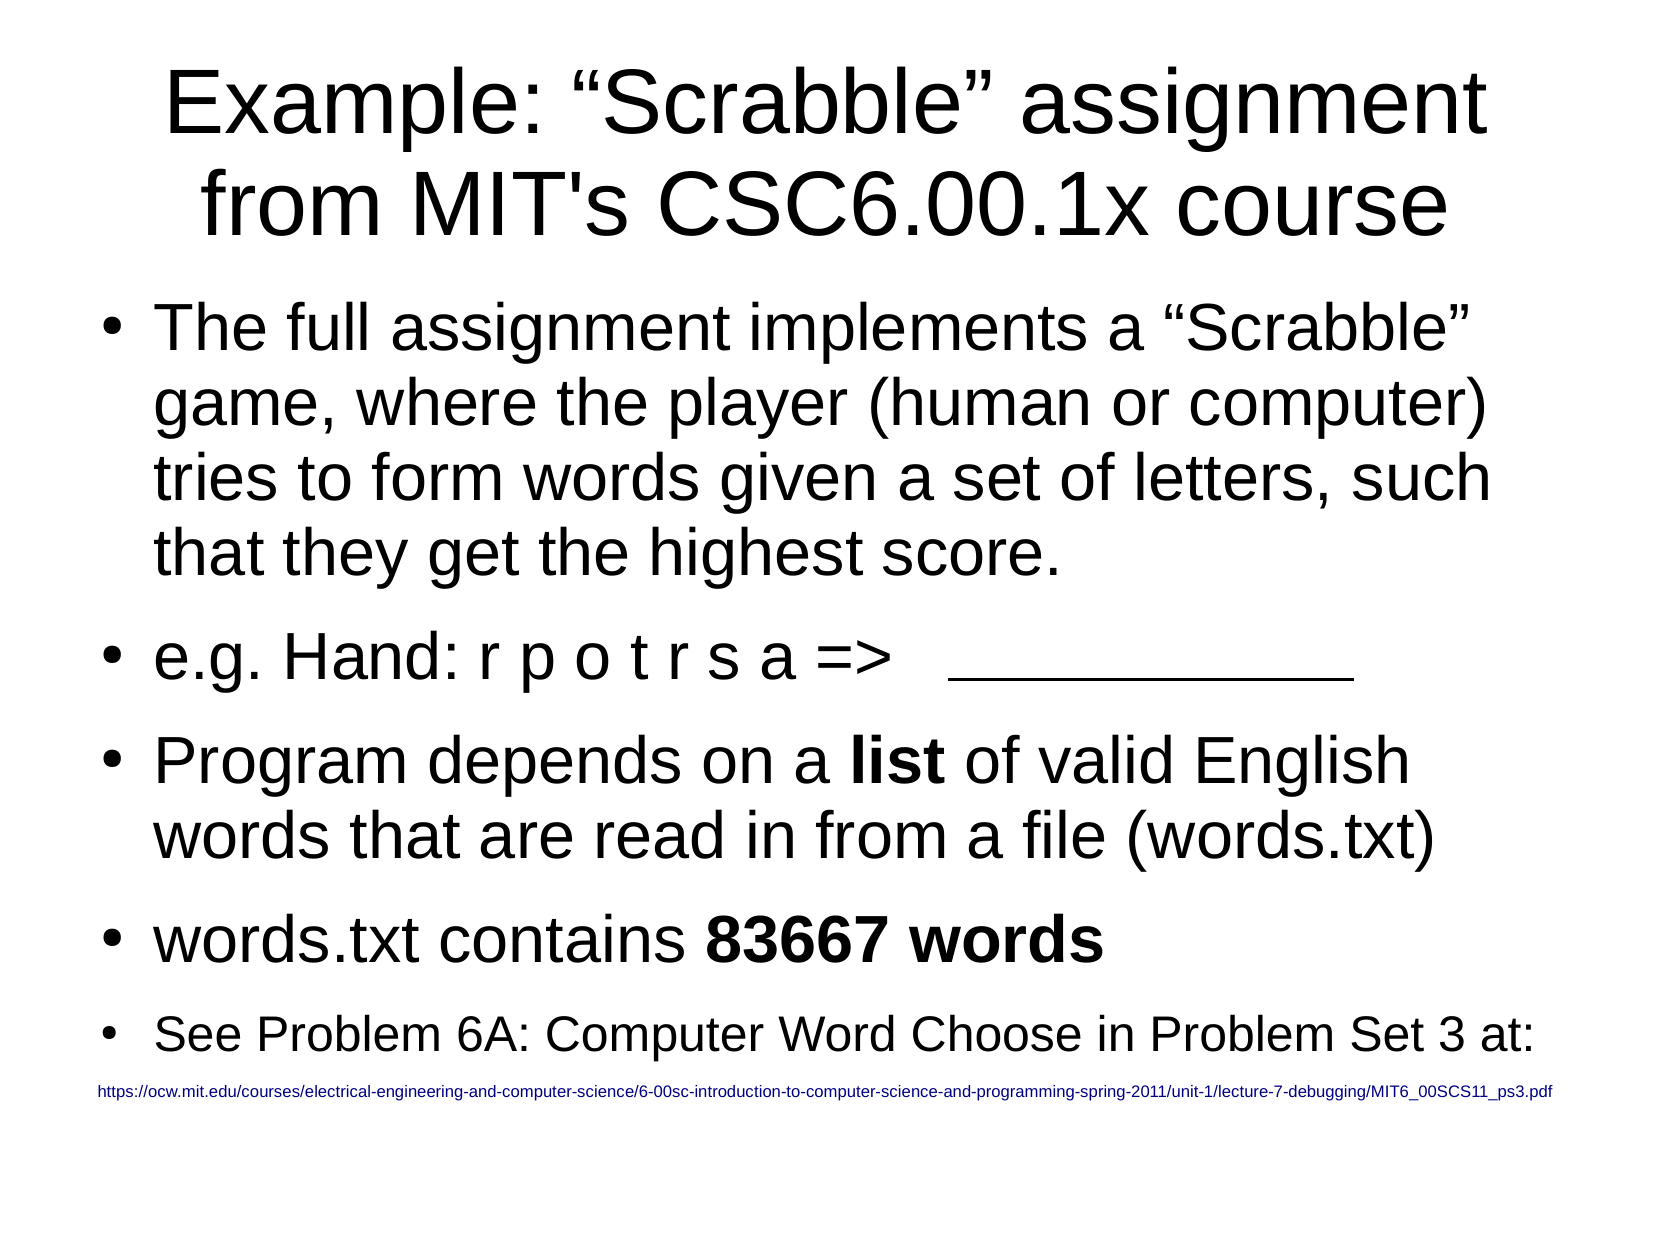

# Example: “Scrabble” assignment from MIT's CSC6.00.1x course
The full assignment implements a “Scrabble” game, where the player (human or computer) tries to form words given a set of letters, such that they get the highest score.
e.g. Hand: r p o t r s a =>
Program depends on a list of valid English words that are read in from a file (words.txt)
words.txt contains 83667 words
See Problem 6A: Computer Word Choose in Problem Set 3 at:
https://ocw.mit.edu/courses/electrical-engineering-and-computer-science/6-00sc-introduction-to-computer-science-and-programming-spring-2011/unit-1/lecture-7-debugging/MIT6_00SCS11_ps3.pdf